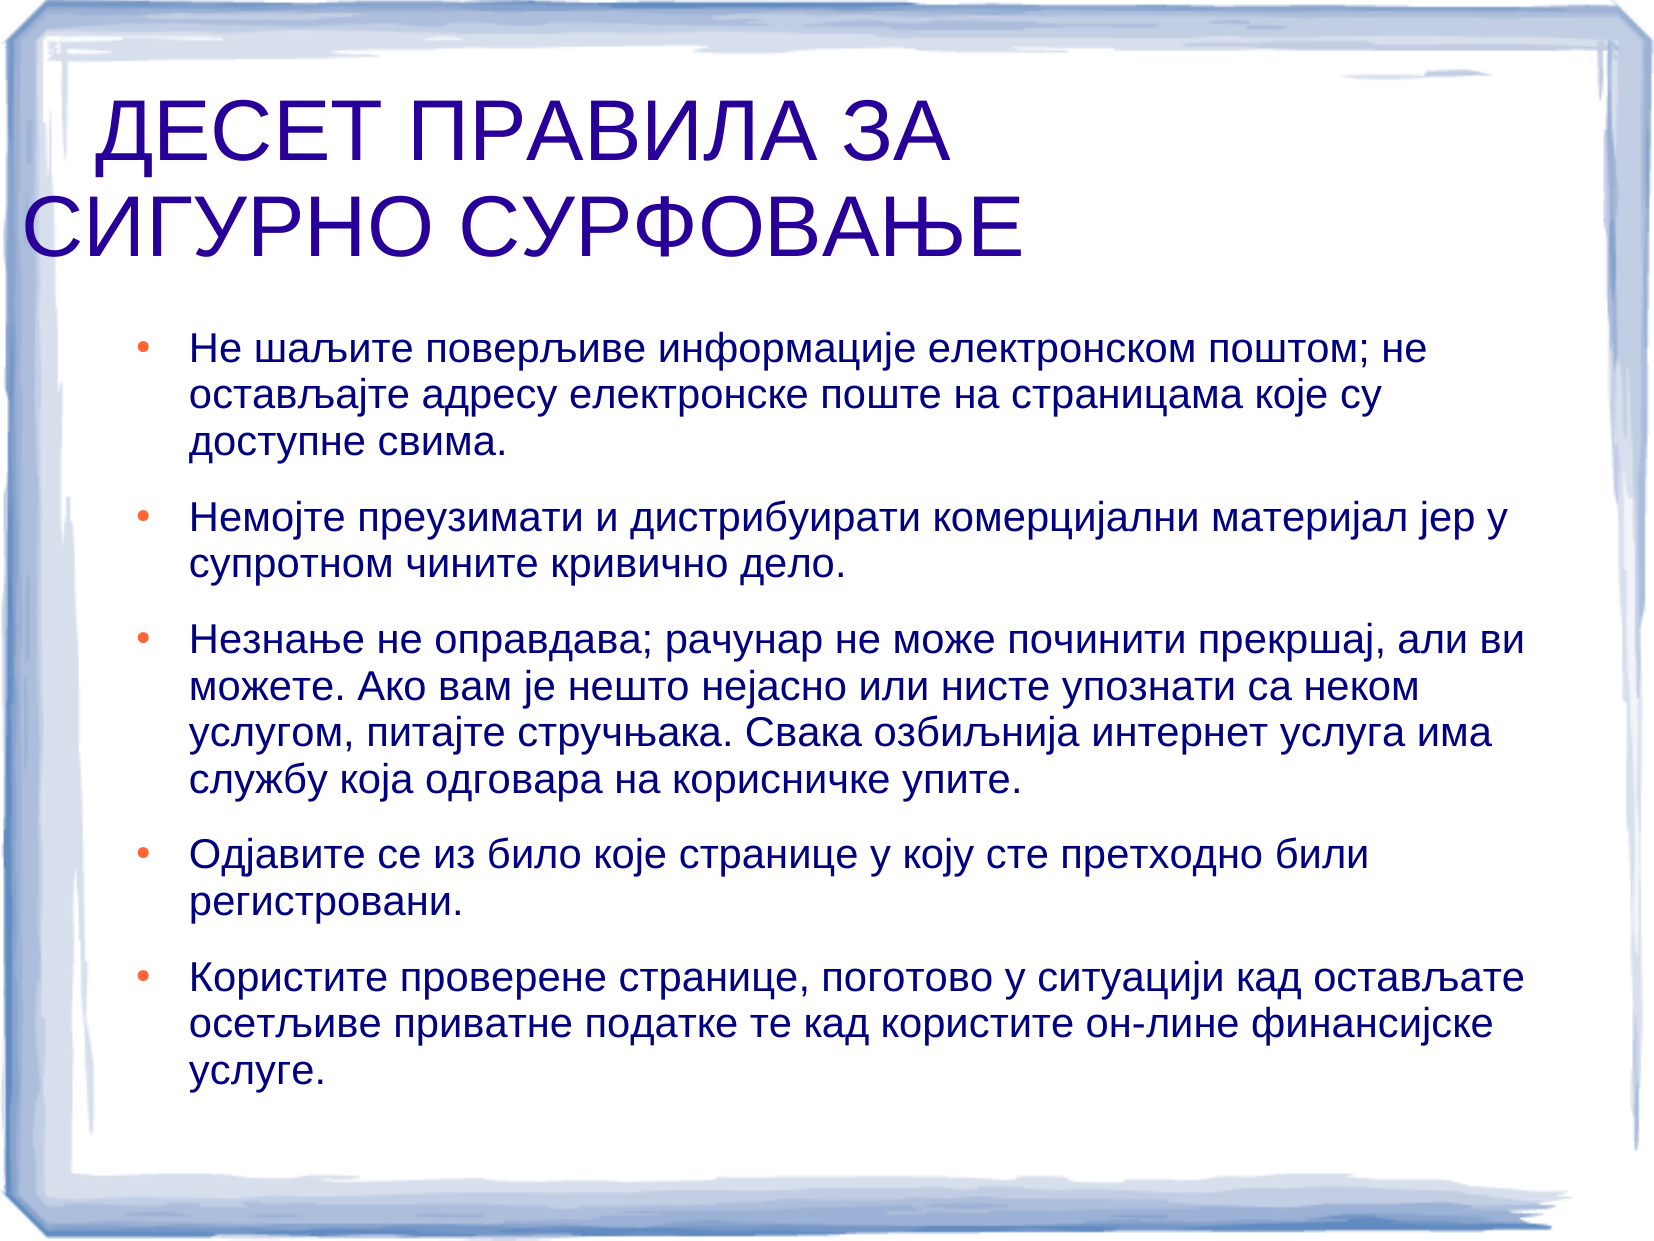

# ДЕСЕТ ПРАВИЛА ЗА СИГУРНО СУРФОВАЊЕ
Не шаљите поверљиве информације електронском поштом; не остављајте адресу електронске поште на страницама које су доступне свима.
Немојте преузимати и дистрибуирати комерцијални материјал јер у супротном чините кривично дело.
Незнање не оправдава; рачунар не може починити прекршај, али ви можете. Ако вам је нешто нејасно или нисте упознати са неком услугом, питајте стручњака. Свака озбиљнија интернет услуга има службу која одговара на корисничке упите.
Одјавите се из било које странице у коју сте претходно били регистровани.
Користите проверене странице, поготово у ситуацији кад остављате осетљиве приватне податке те кад користите он-лине финансијске услуге.